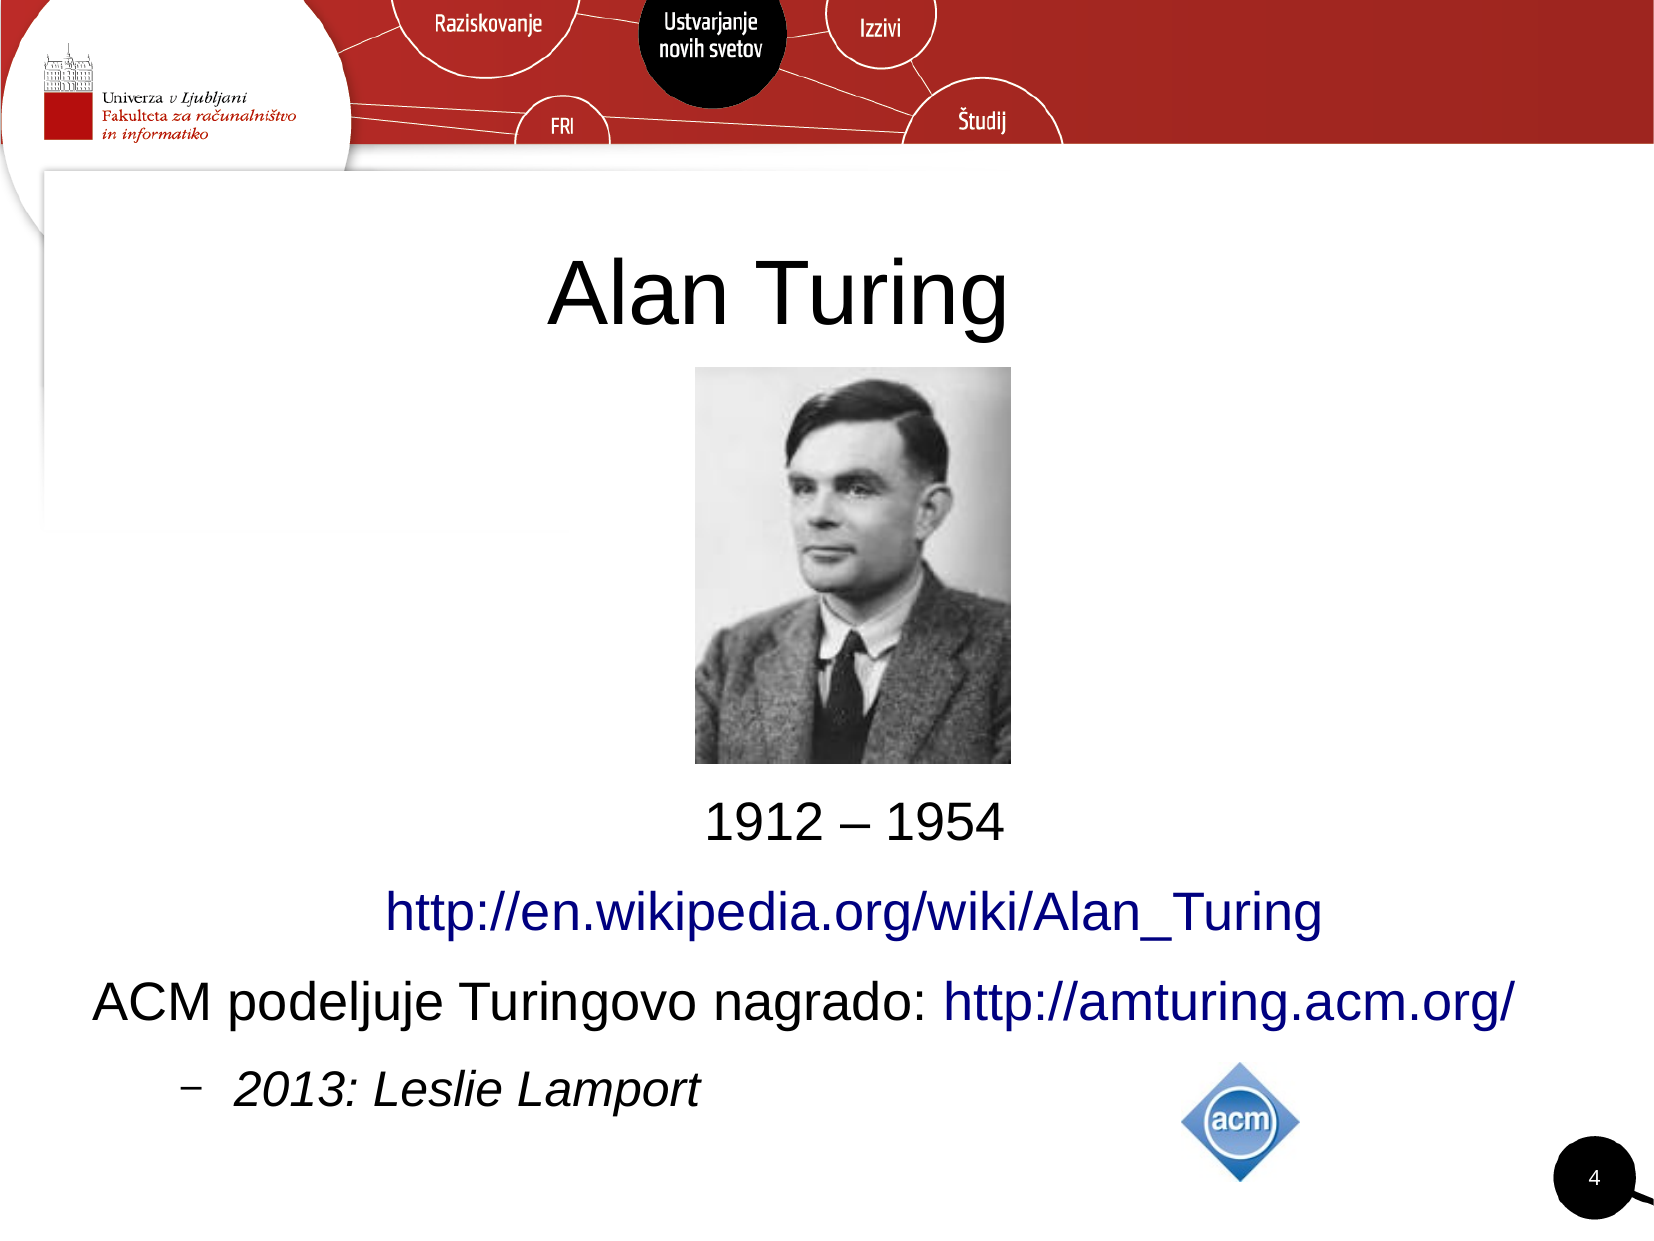

# Alan Turing
1912 – 1954
http://en.wikipedia.org/wiki/Alan_Turing
ACM podeljuje Turingovo nagrado: http://amturing.acm.org/
2013: Leslie Lamport